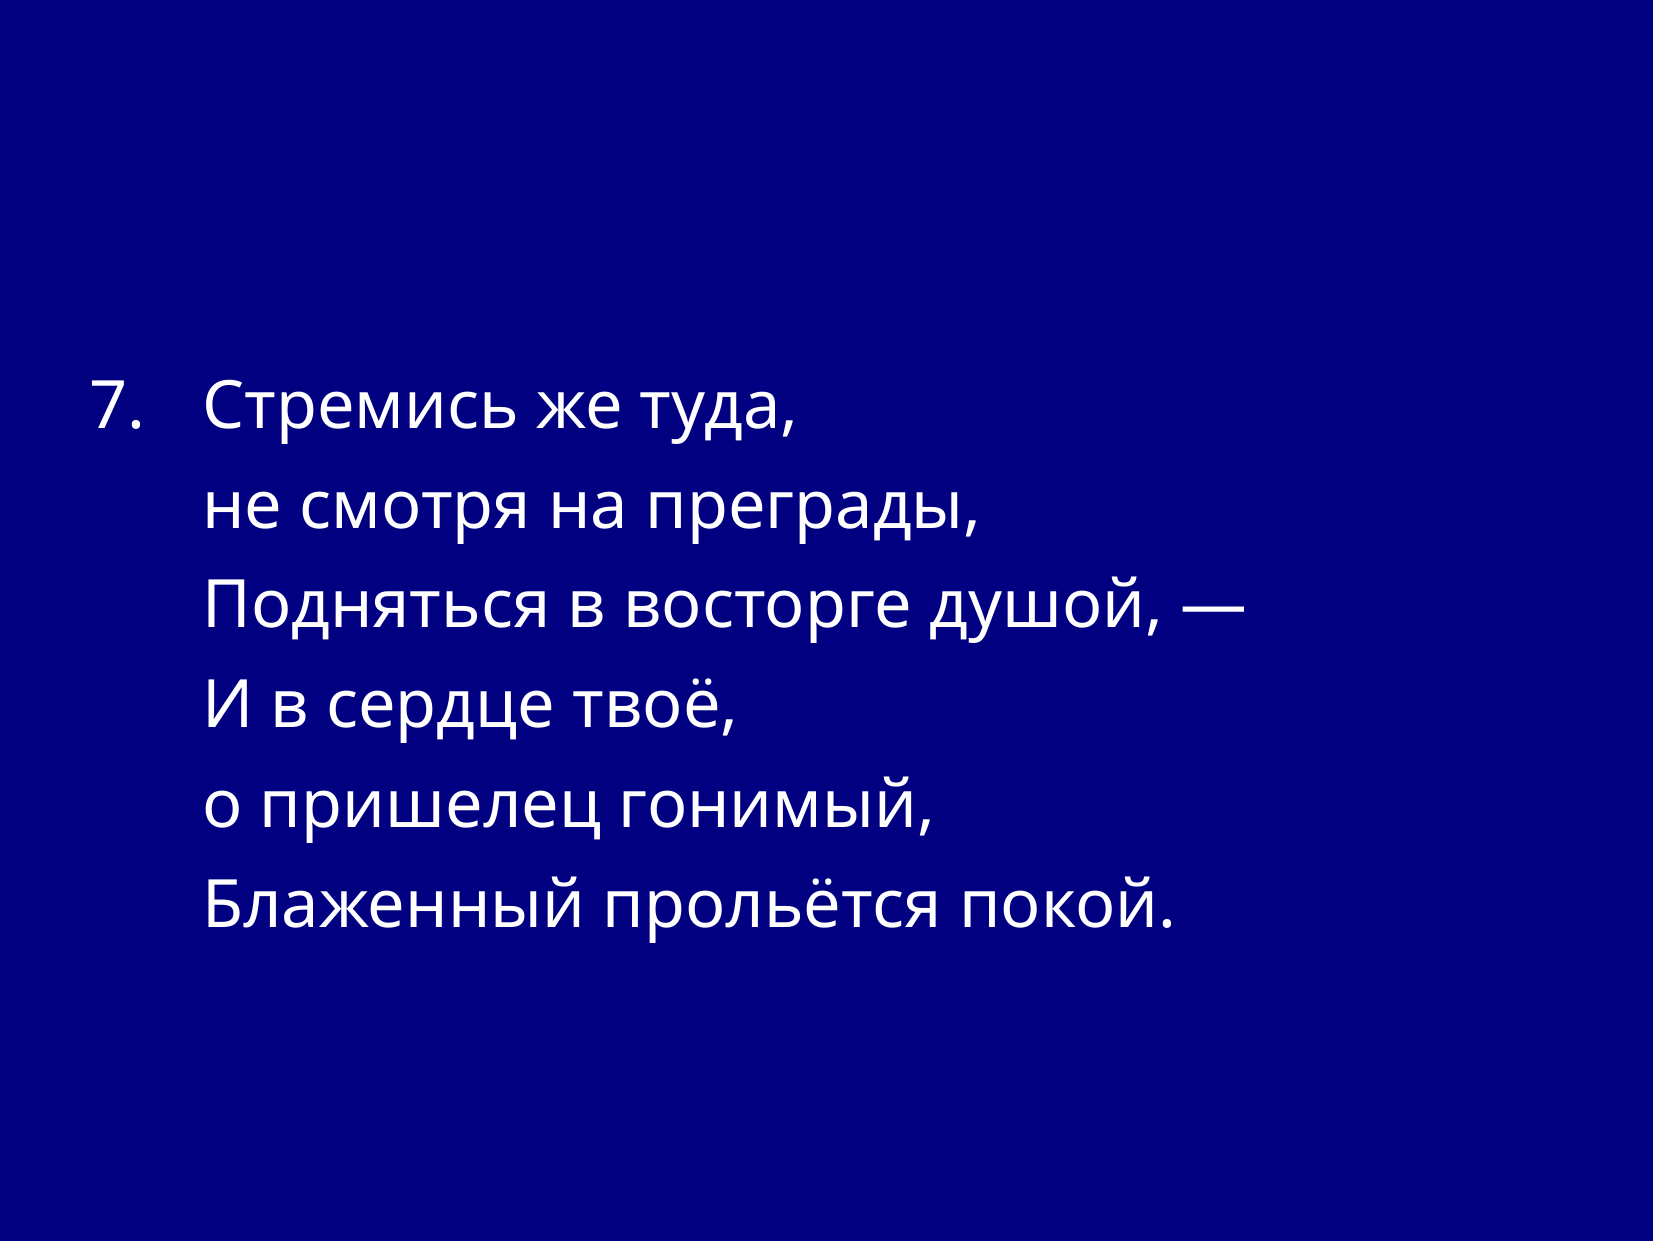

7.	Стремись же туда,
	не смотря на преграды,
	Подняться в восторге душой, ―
	И в сердце твоё,
	о пришелец гонимый,
	Блаженный прольётся покой.